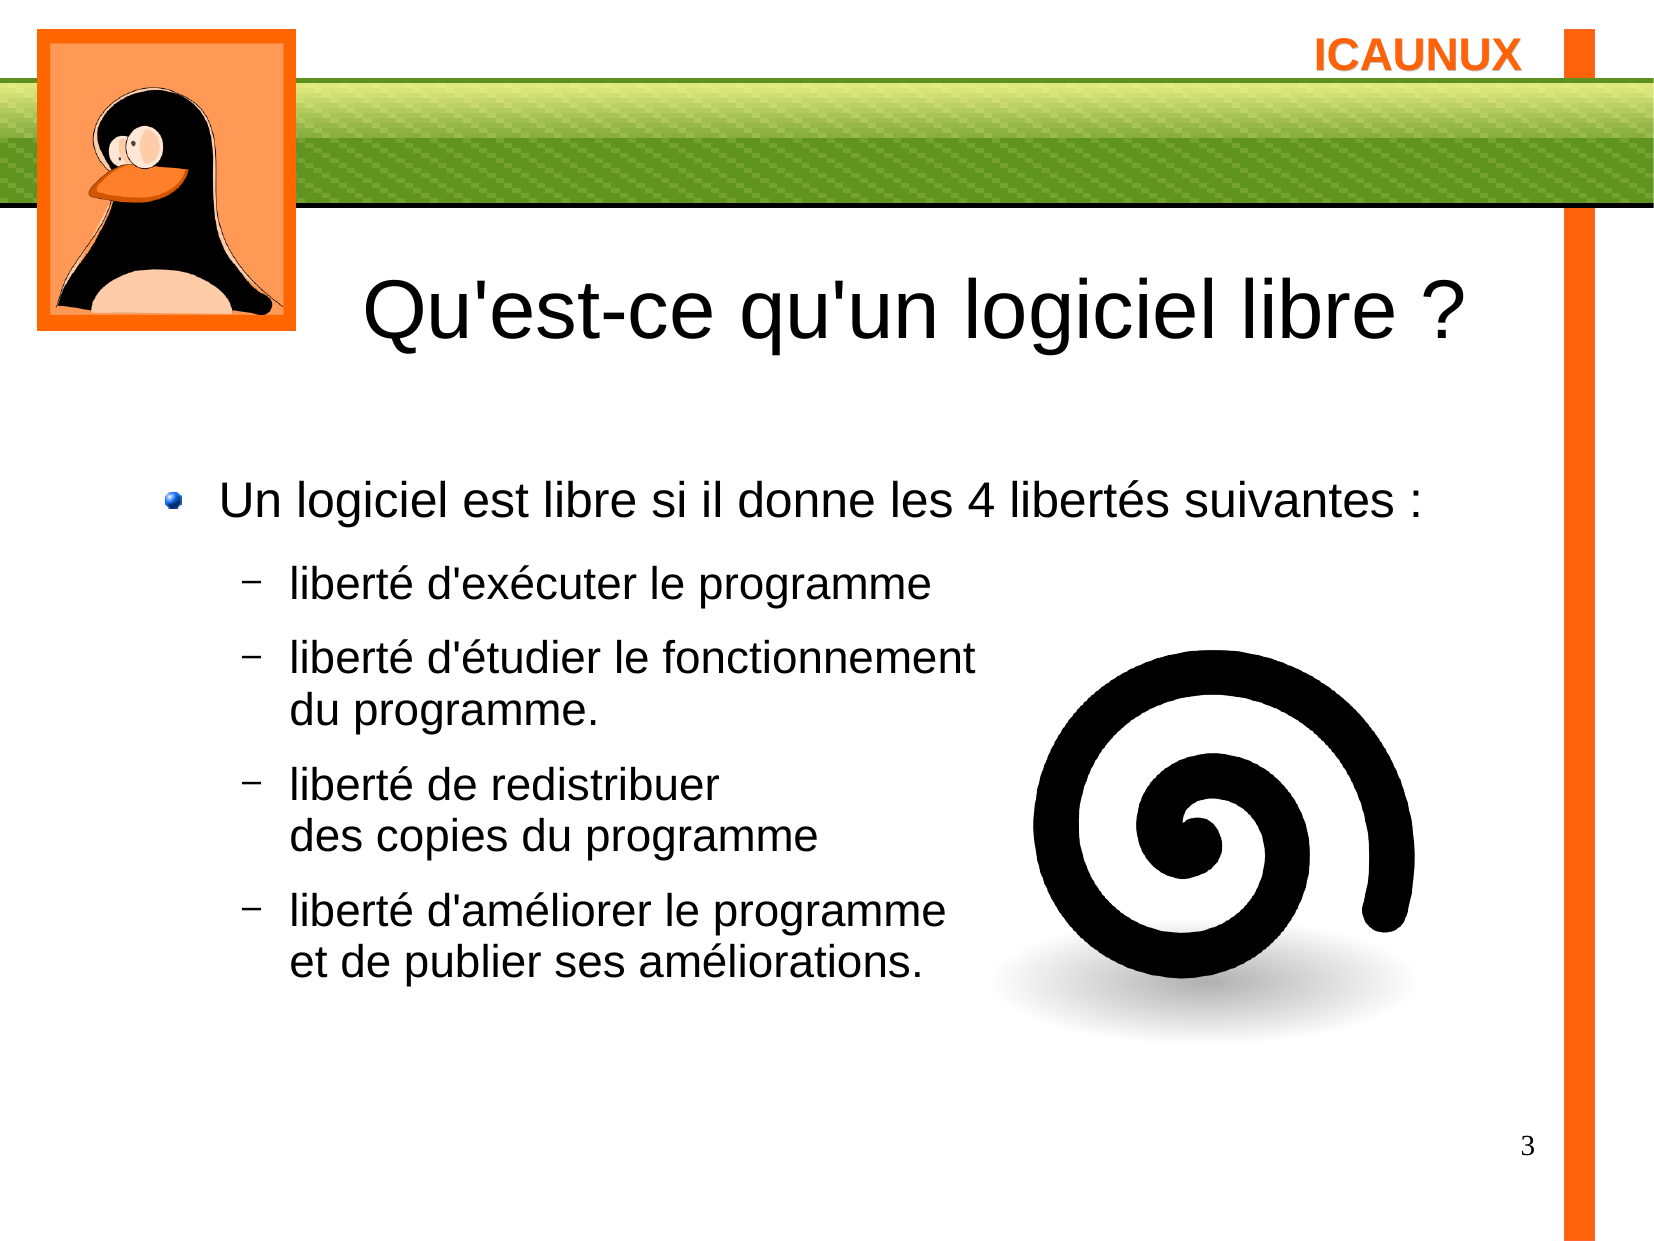

# Qu'est-ce qu'un logiciel libre ?
Un logiciel est libre si il donne les 4 libertés suivantes :
liberté d'exécuter le programme
liberté d'étudier le fonctionnement
du programme.
liberté de redistribuer
des copies du programme
liberté d'améliorer le programme
et de publier ses améliorations.
3